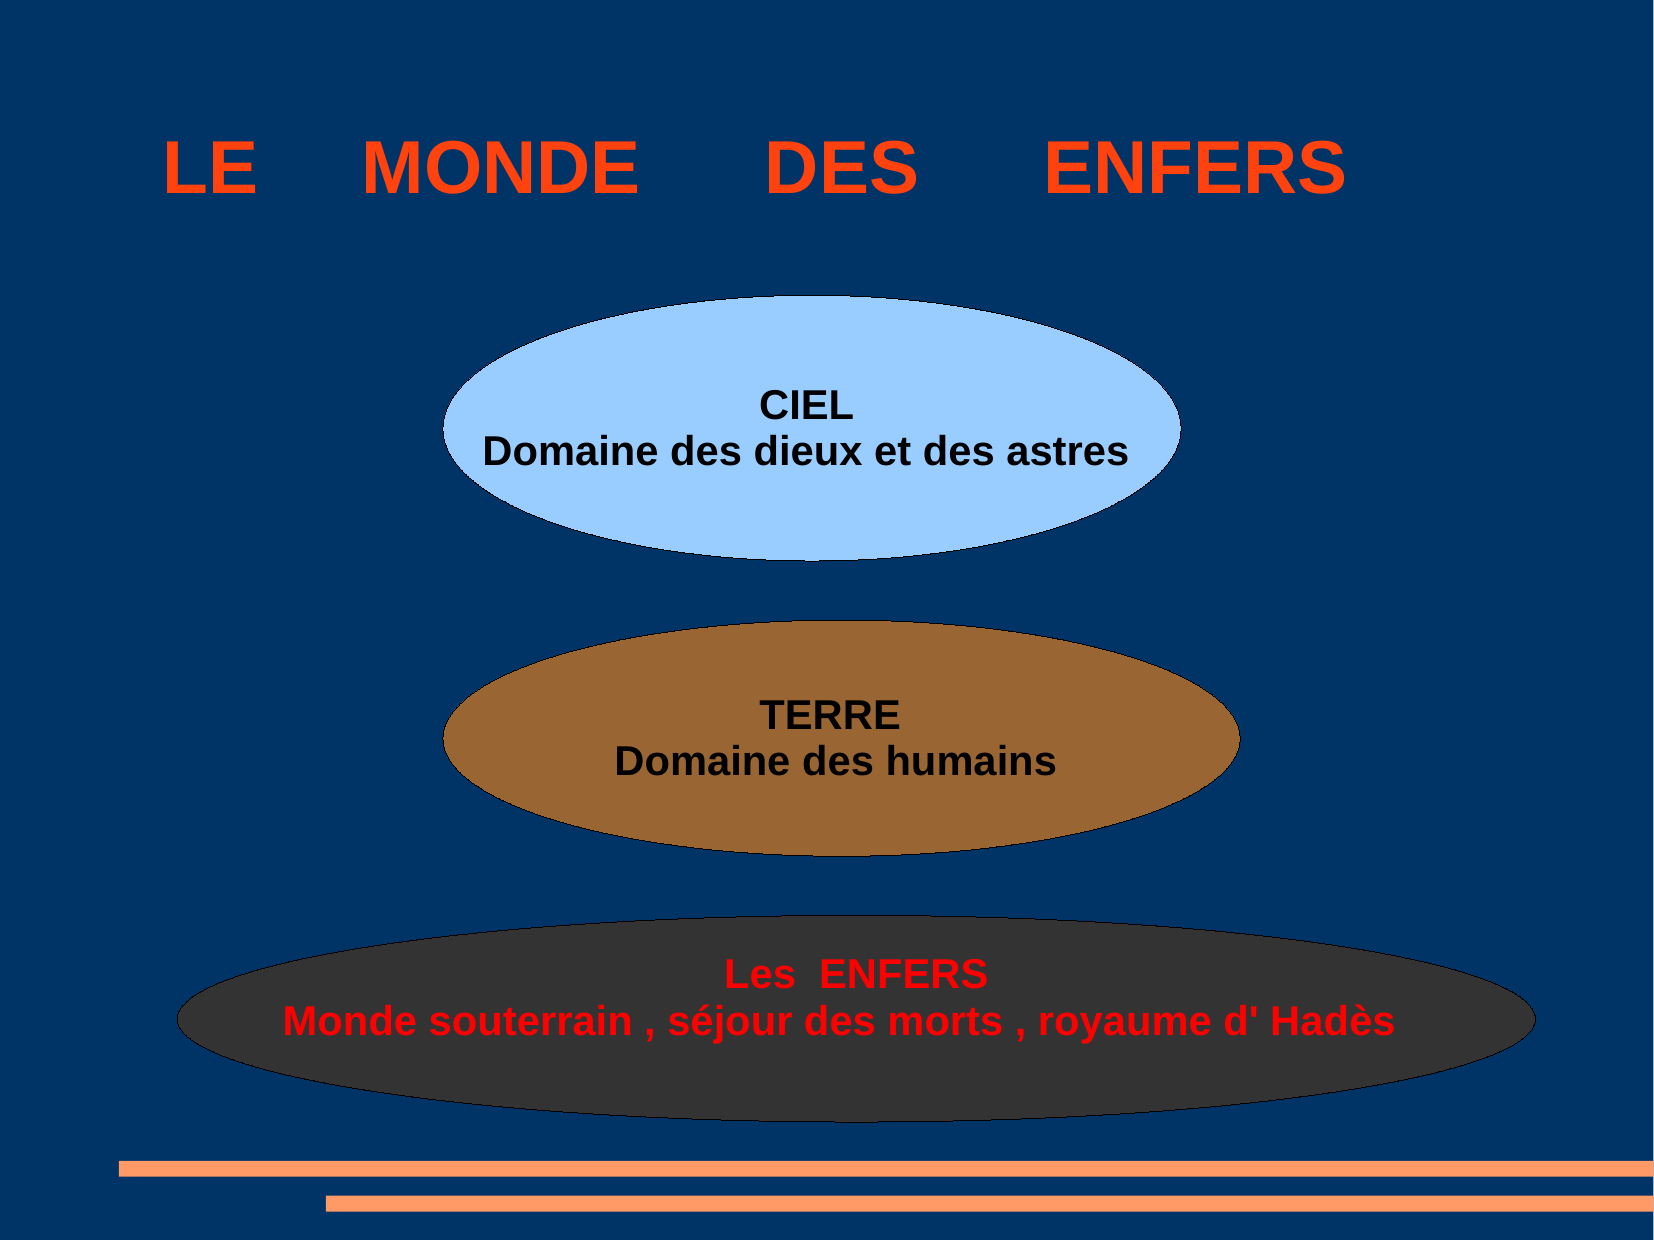

LE MONDE DES ENFERS
CIEL
Domaine des dieux et des astres
TERRE
Domaine des humains
Les ENFERS
Monde souterrain , séjour des morts , royaume d' Hadès